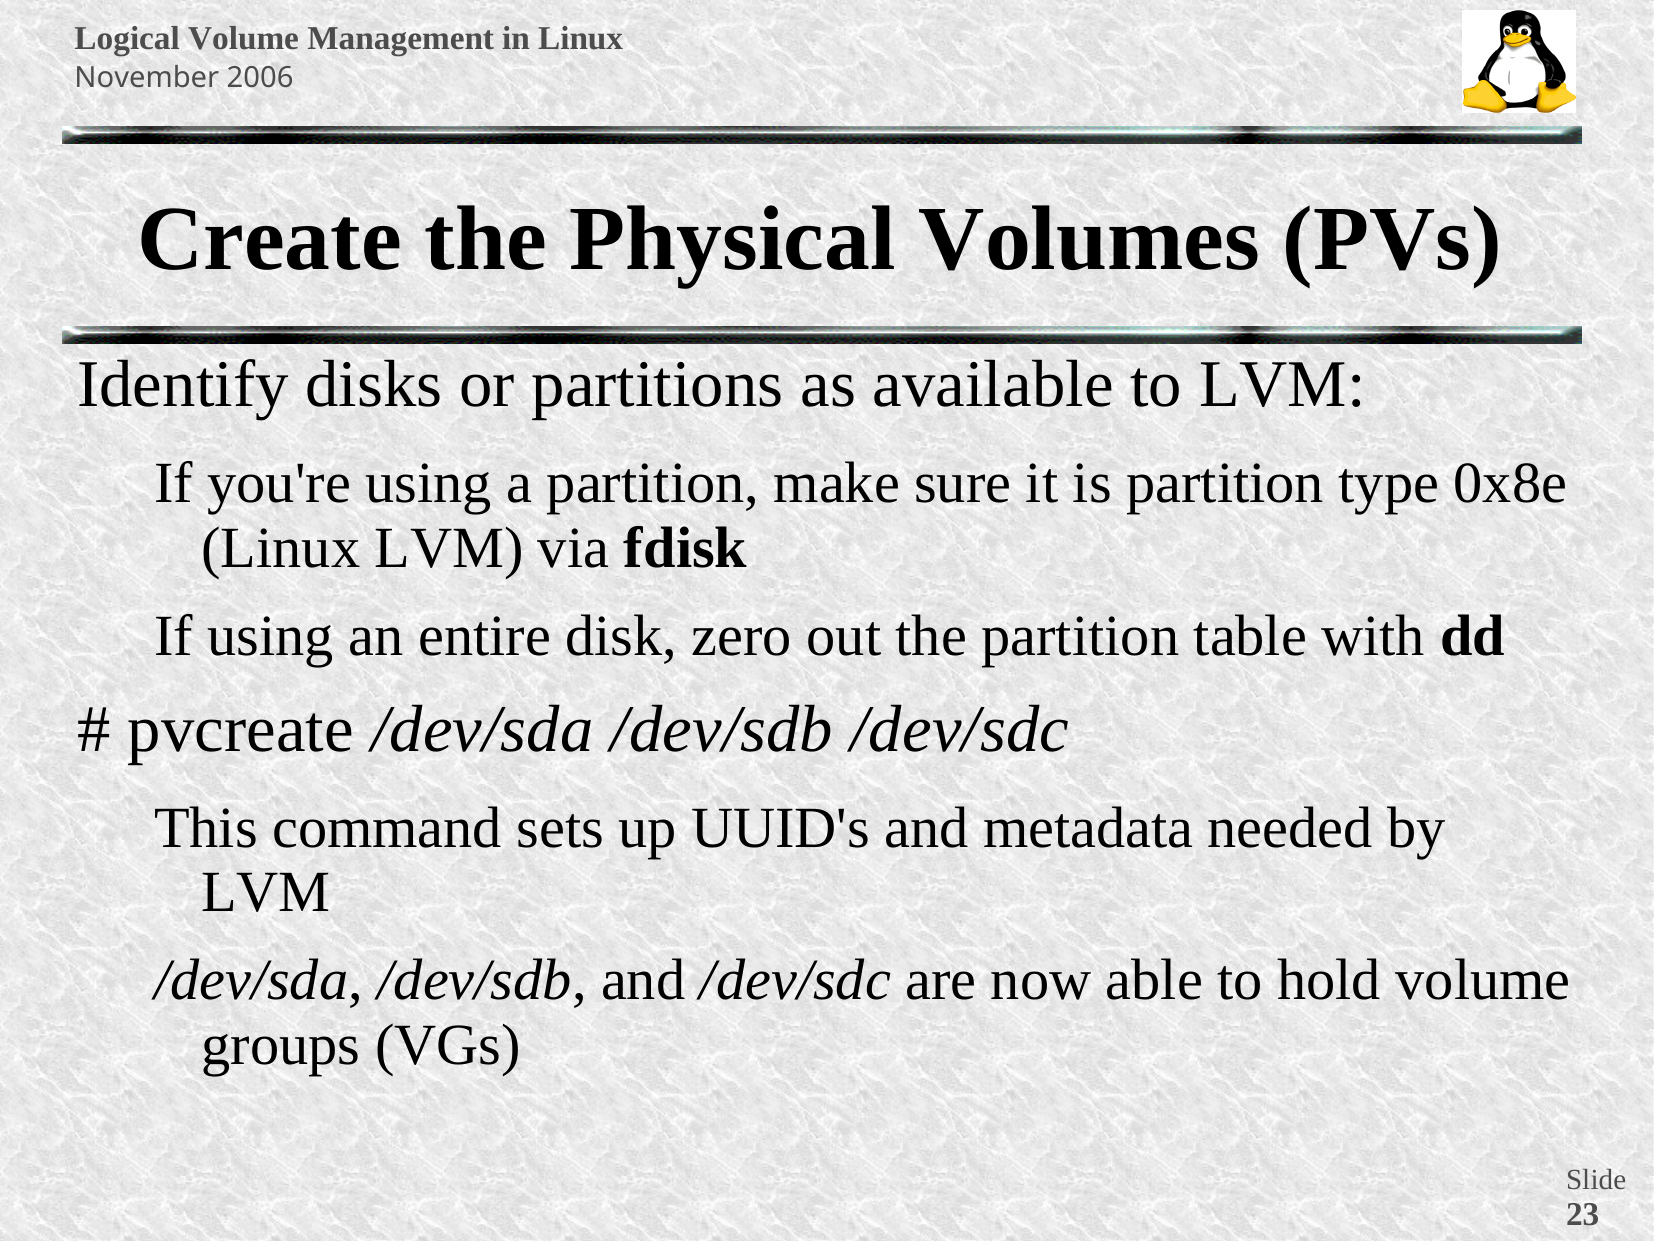

# Create the Physical Volumes (PVs)
Identify disks or partitions as available to LVM:
If you're using a partition, make sure it is partition type 0x8e (Linux LVM) via fdisk
If using an entire disk, zero out the partition table with dd
# pvcreate /dev/sda /dev/sdb /dev/sdc
This command sets up UUID's and metadata needed by LVM
/dev/sda, /dev/sdb, and /dev/sdc are now able to hold volume groups (VGs)